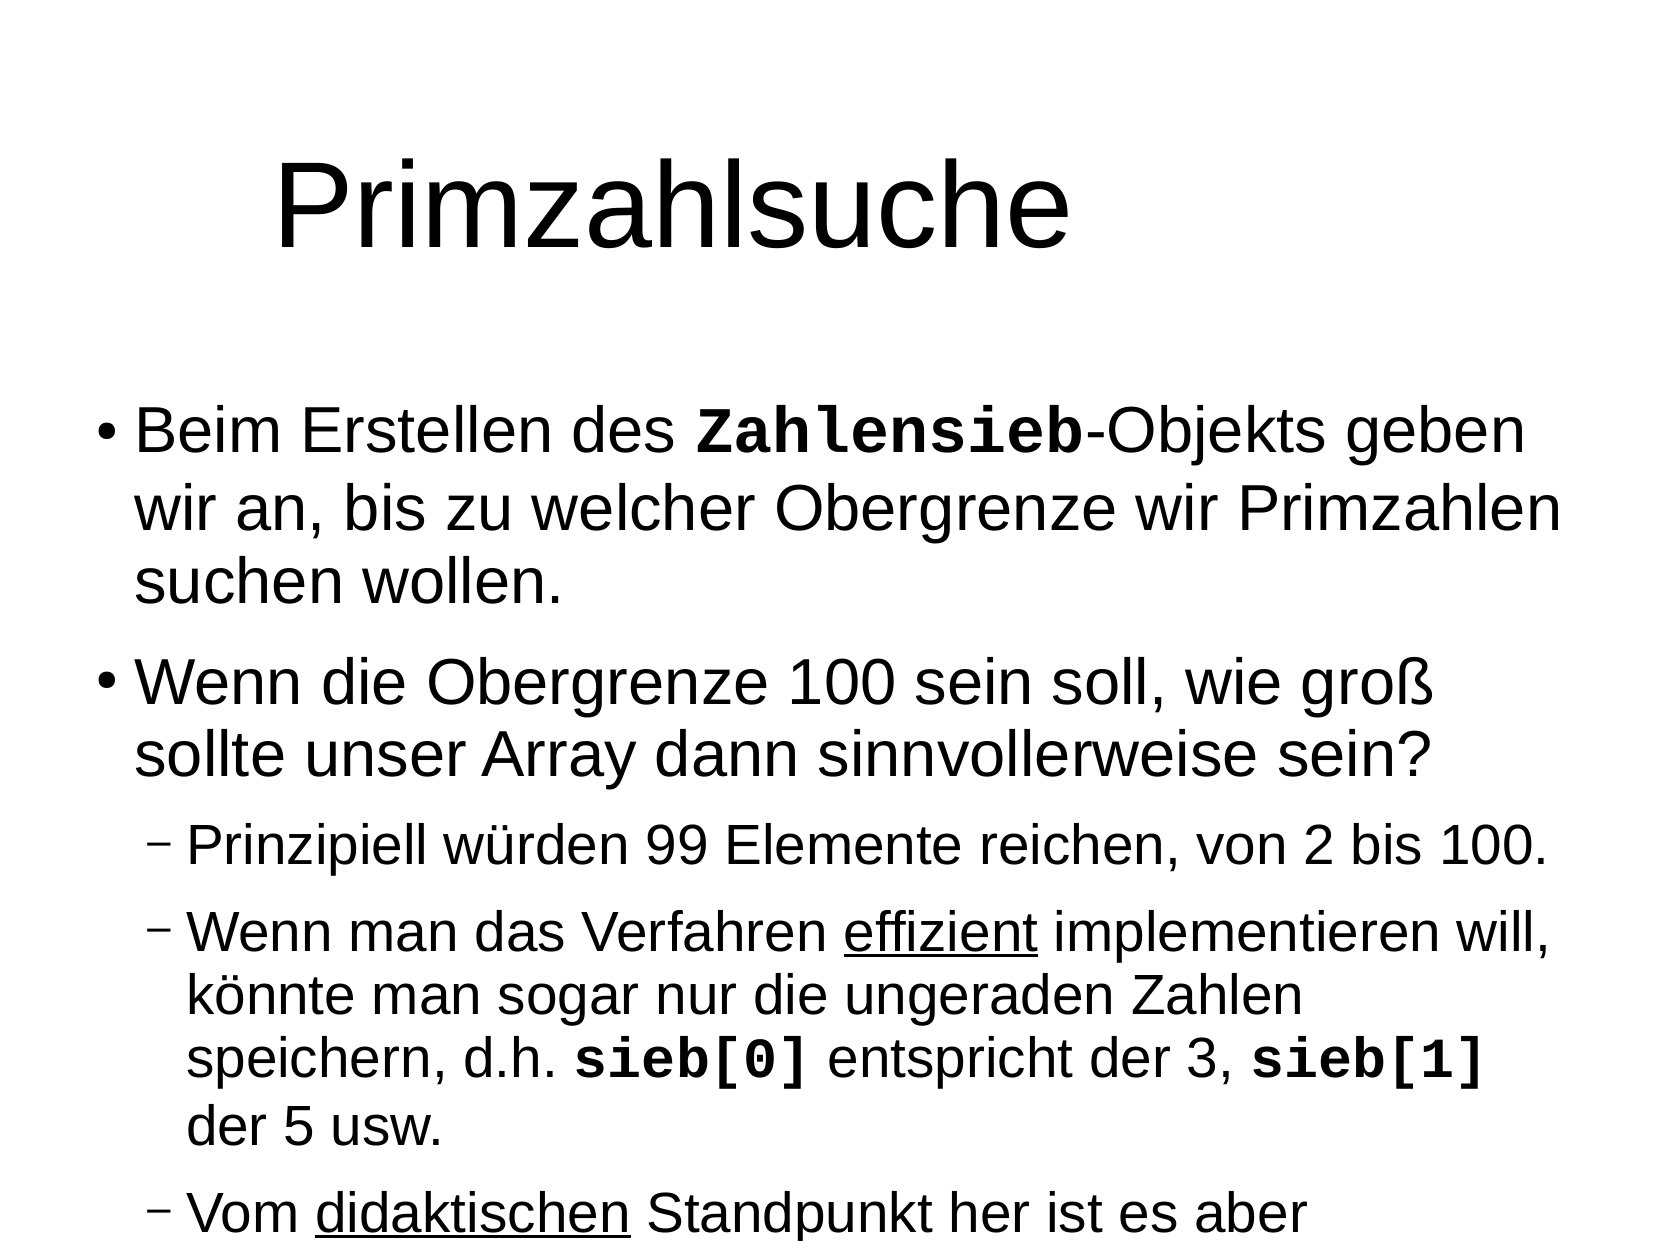

# Primzahlsuche
Beim Erstellen des Zahlensieb-Objekts geben wir an, bis zu welcher Obergrenze wir Primzahlen suchen wollen.
Wenn die Obergrenze 100 sein soll, wie groß sollte unser Array dann sinnvollerweise sein?
Prinzipiell würden 99 Elemente reichen, von 2 bis 100.
Wenn man das Verfahren effizient implementieren will, könnte man sogar nur die ungeraden Zahlen speichern, d.h. sieb[0] entspricht der 3, sieb[1] der 5 usw.
Vom didaktischen Standpunkt her ist es aber sinnvoller, 101 Elemente zu verwenden, um als höchsten Index 100 verwenden zu können. Dass man zwei unnötige Elemente an den Indizes 0 und 1 hat, ist nicht schlimm.